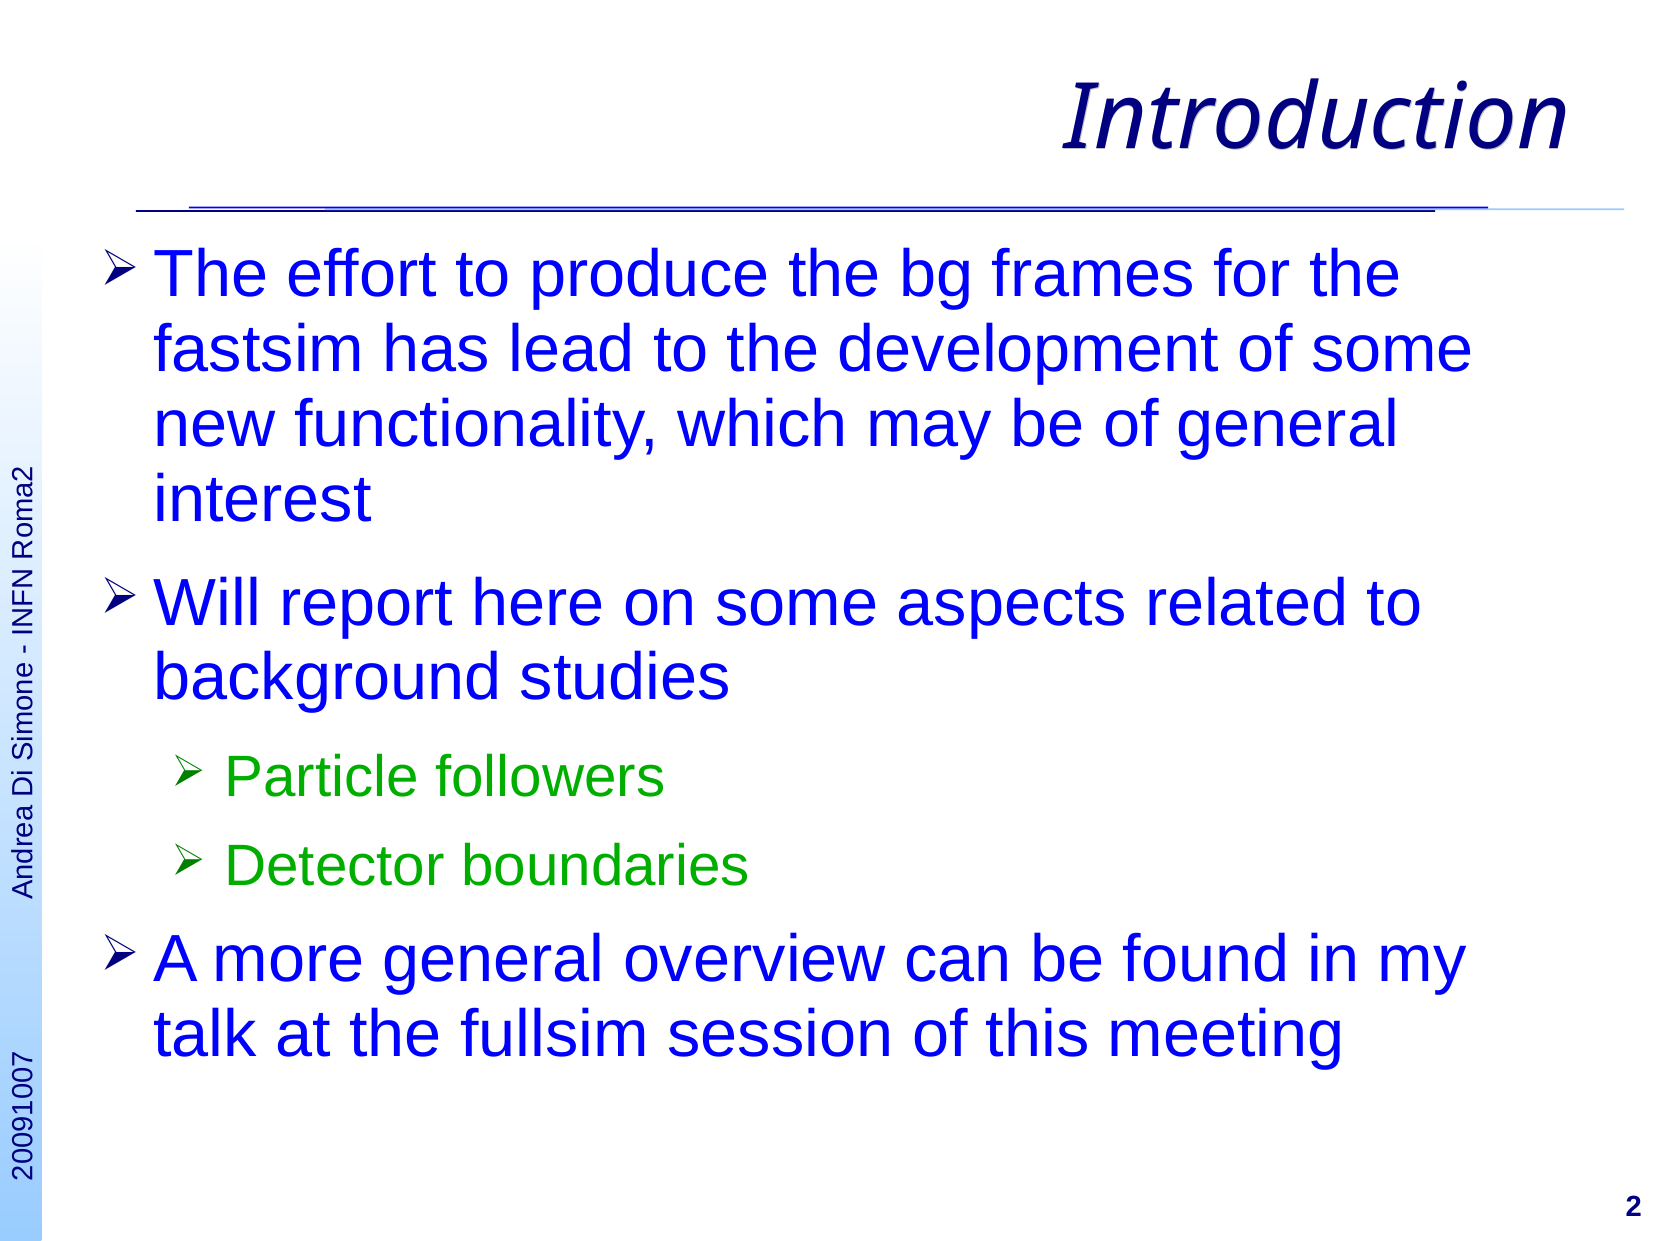

# Introduction
The effort to produce the bg frames for the fastsim has lead to the development of some new functionality, which may be of general interest
Will report here on some aspects related to background studies
Particle followers
Detector boundaries
A more general overview can be found in my talk at the fullsim session of this meeting
Andrea Di Simone - INFN Roma2
20091007
2